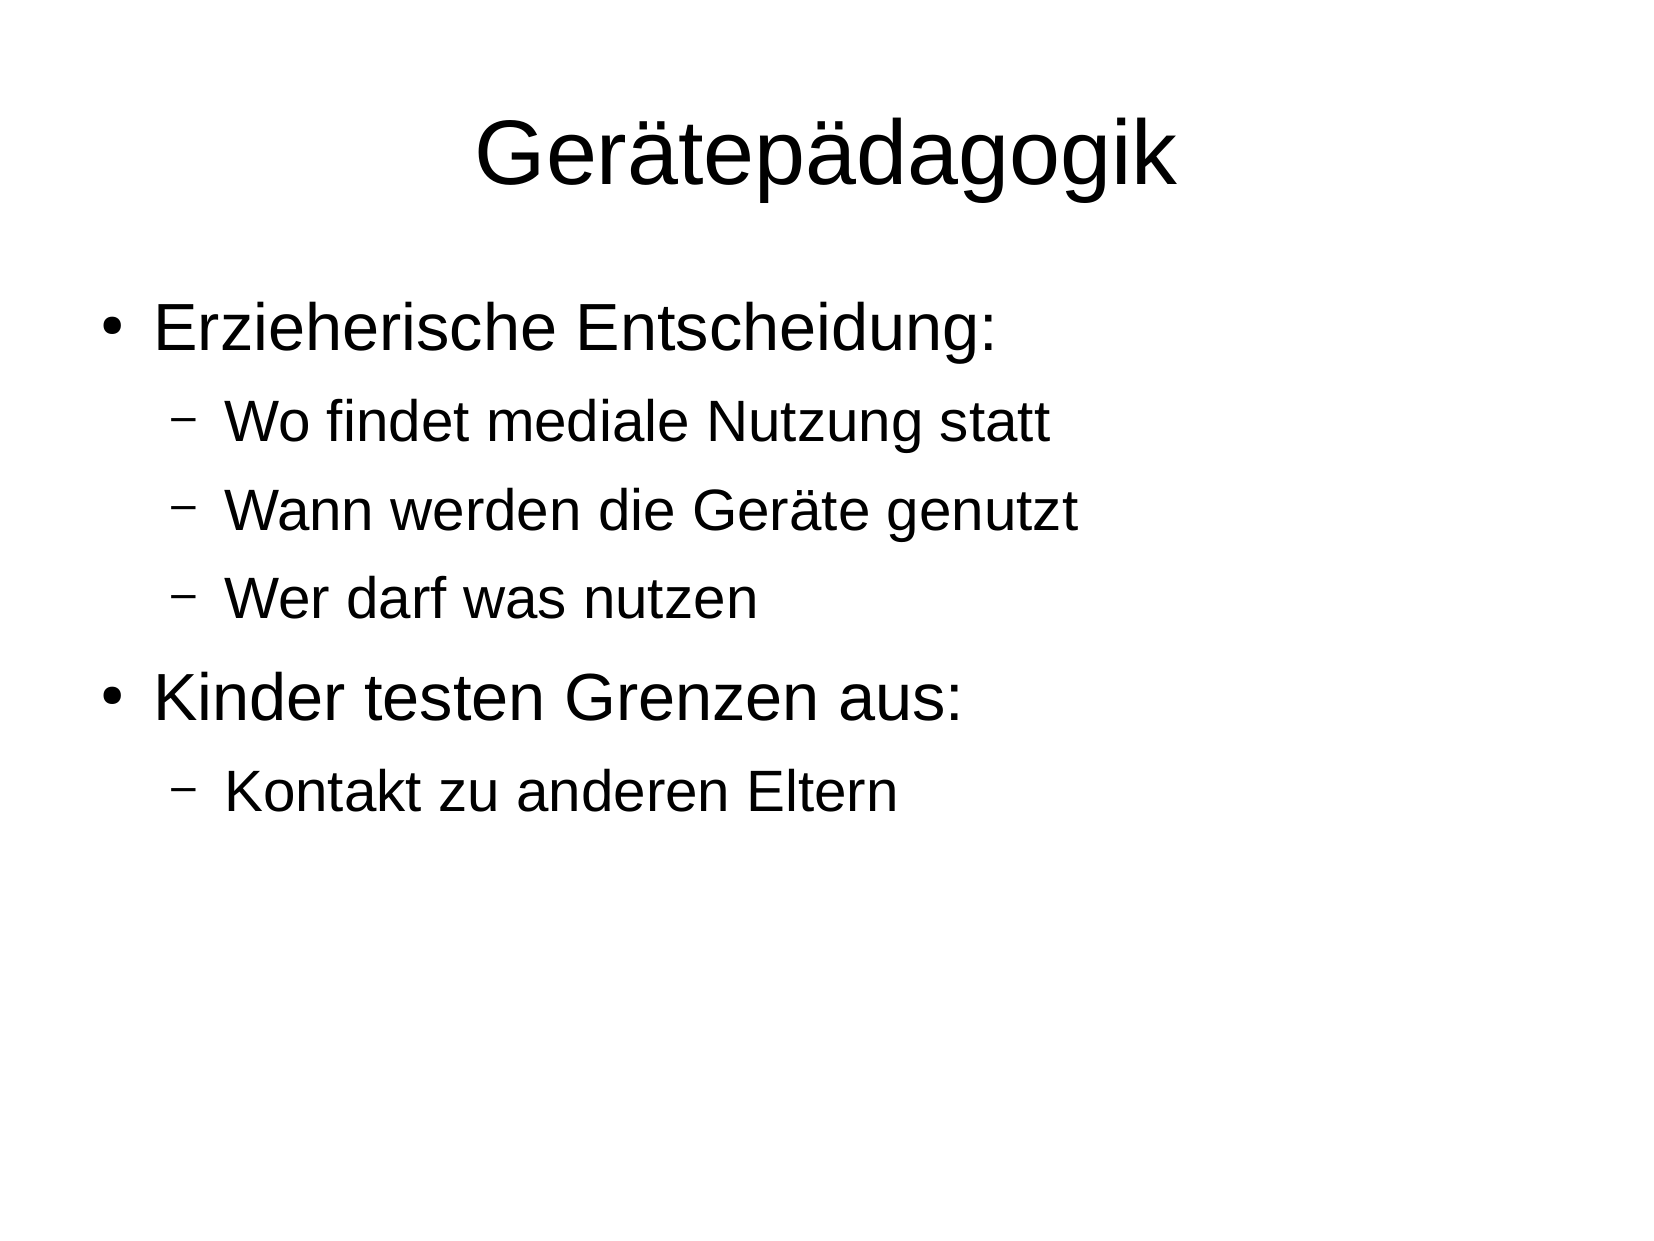

# Gerätepädagogik
Erzieherische Entscheidung:
Wo findet mediale Nutzung statt
Wann werden die Geräte genutzt
Wer darf was nutzen
Kinder testen Grenzen aus:
Kontakt zu anderen Eltern